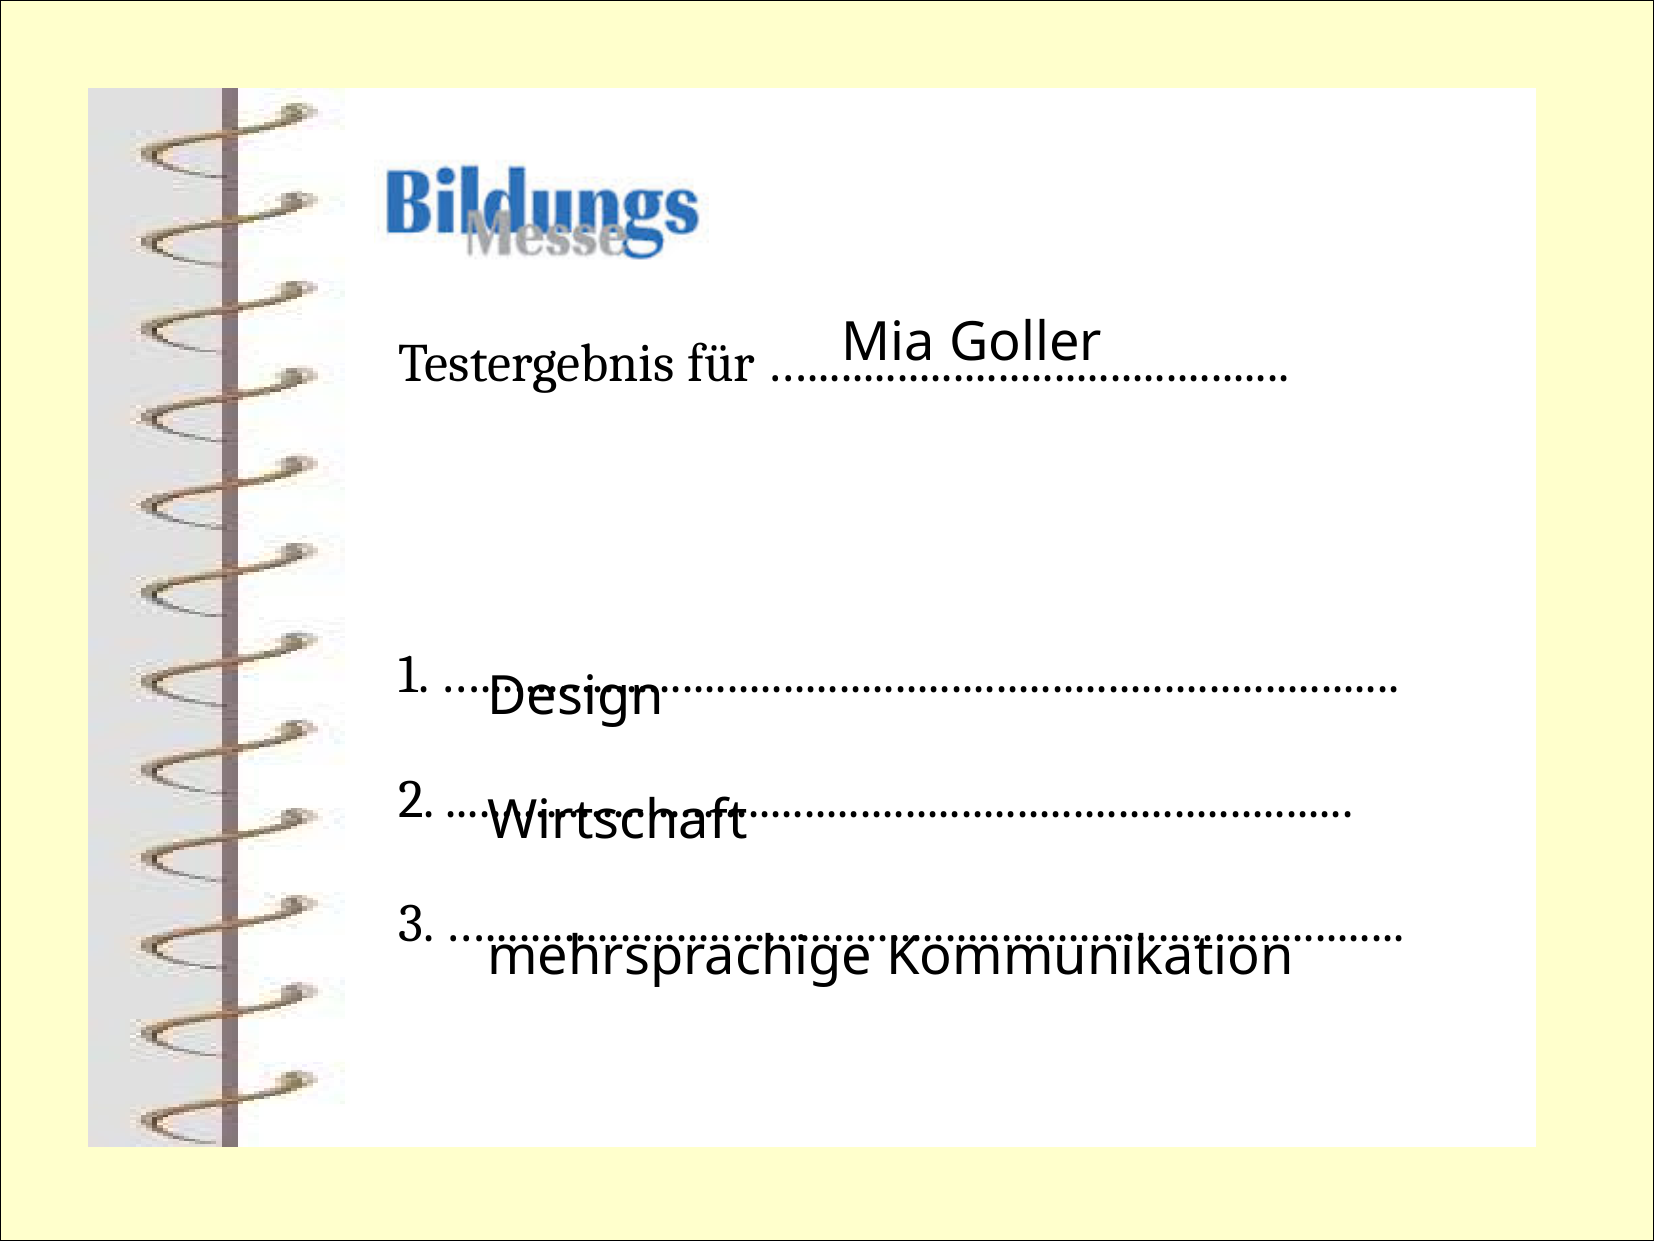

#
Mia Goller
Testergebnis für …...........................................
1. …..................................................................................
2. .................................................................................
3. …..................................................................................
Design
Wirtschaft
mehrsprachige Kommunikation